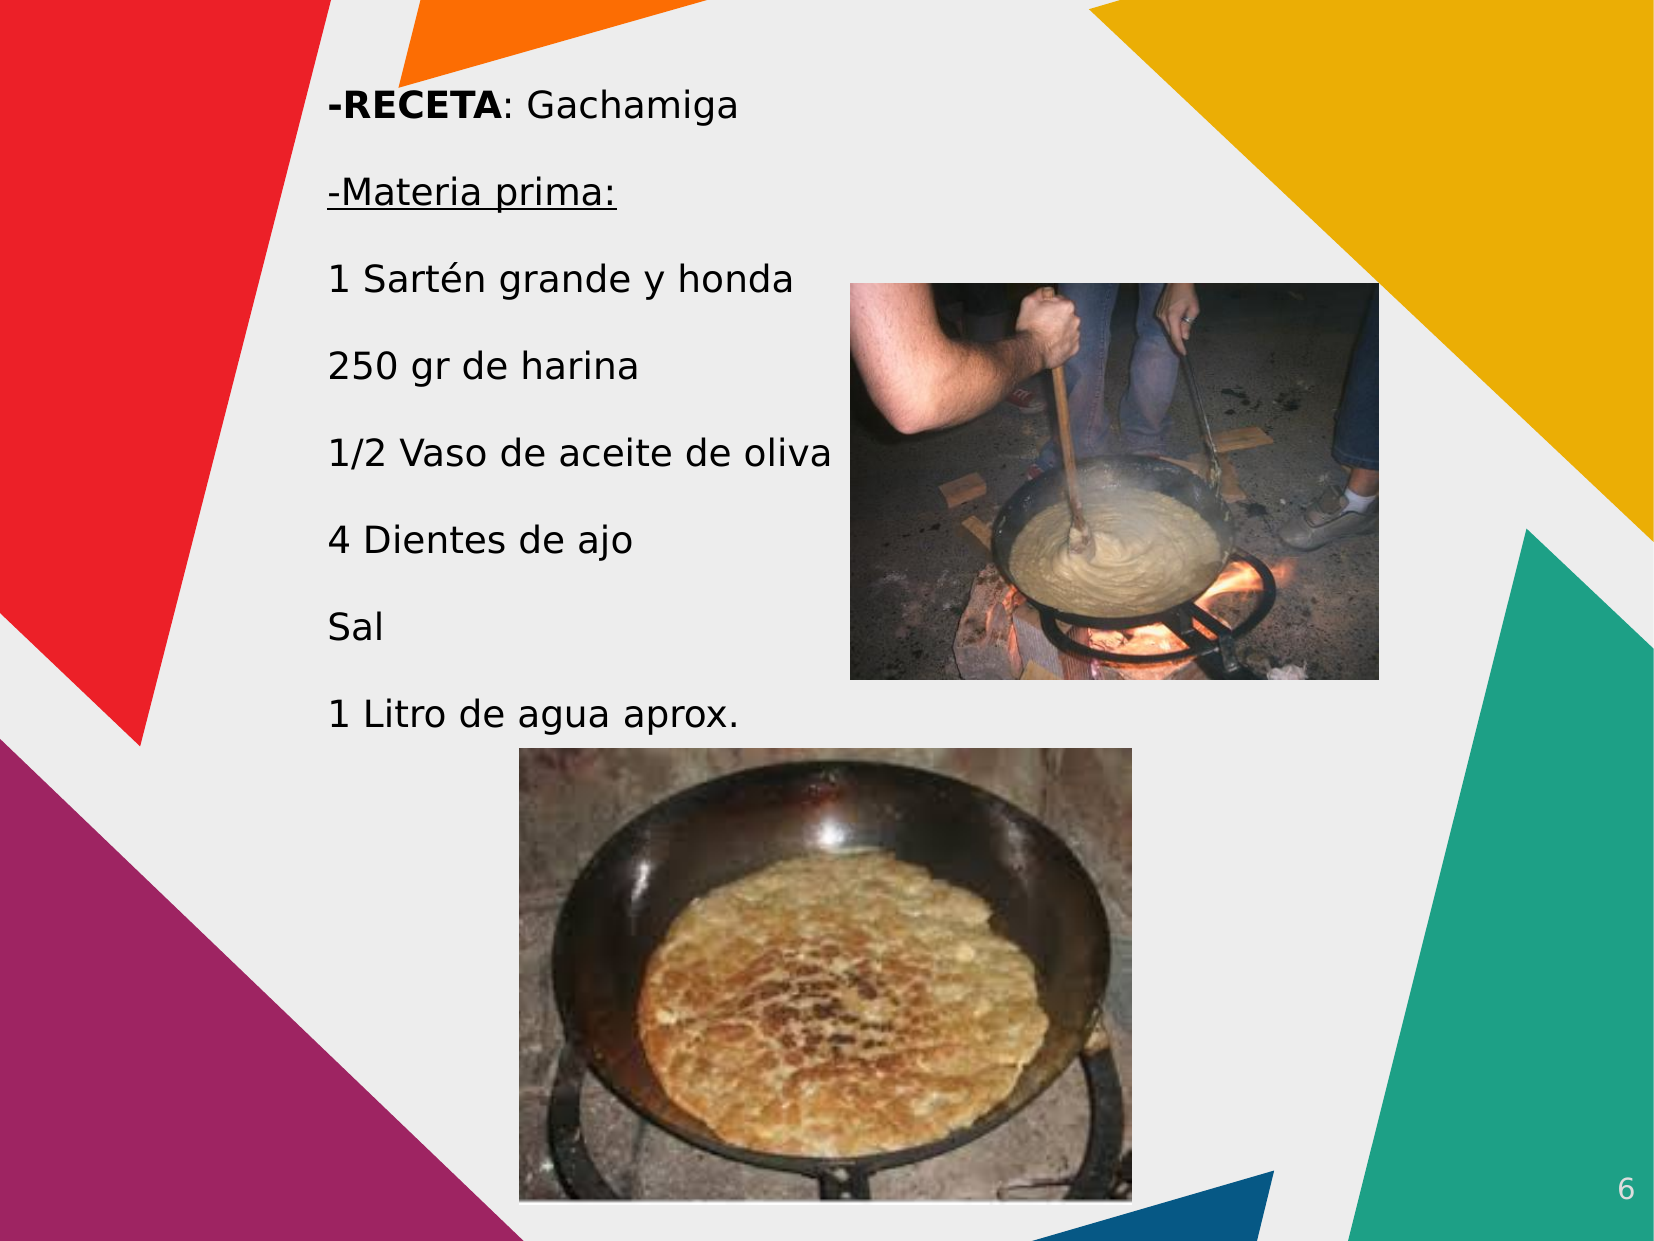

-RECETA: Gachamiga
-Materia prima:
1 Sartén grande y honda
250 gr de harina
1/2 Vaso de aceite de oliva
4 Dientes de ajo
Sal
1 Litro de agua aprox.
6